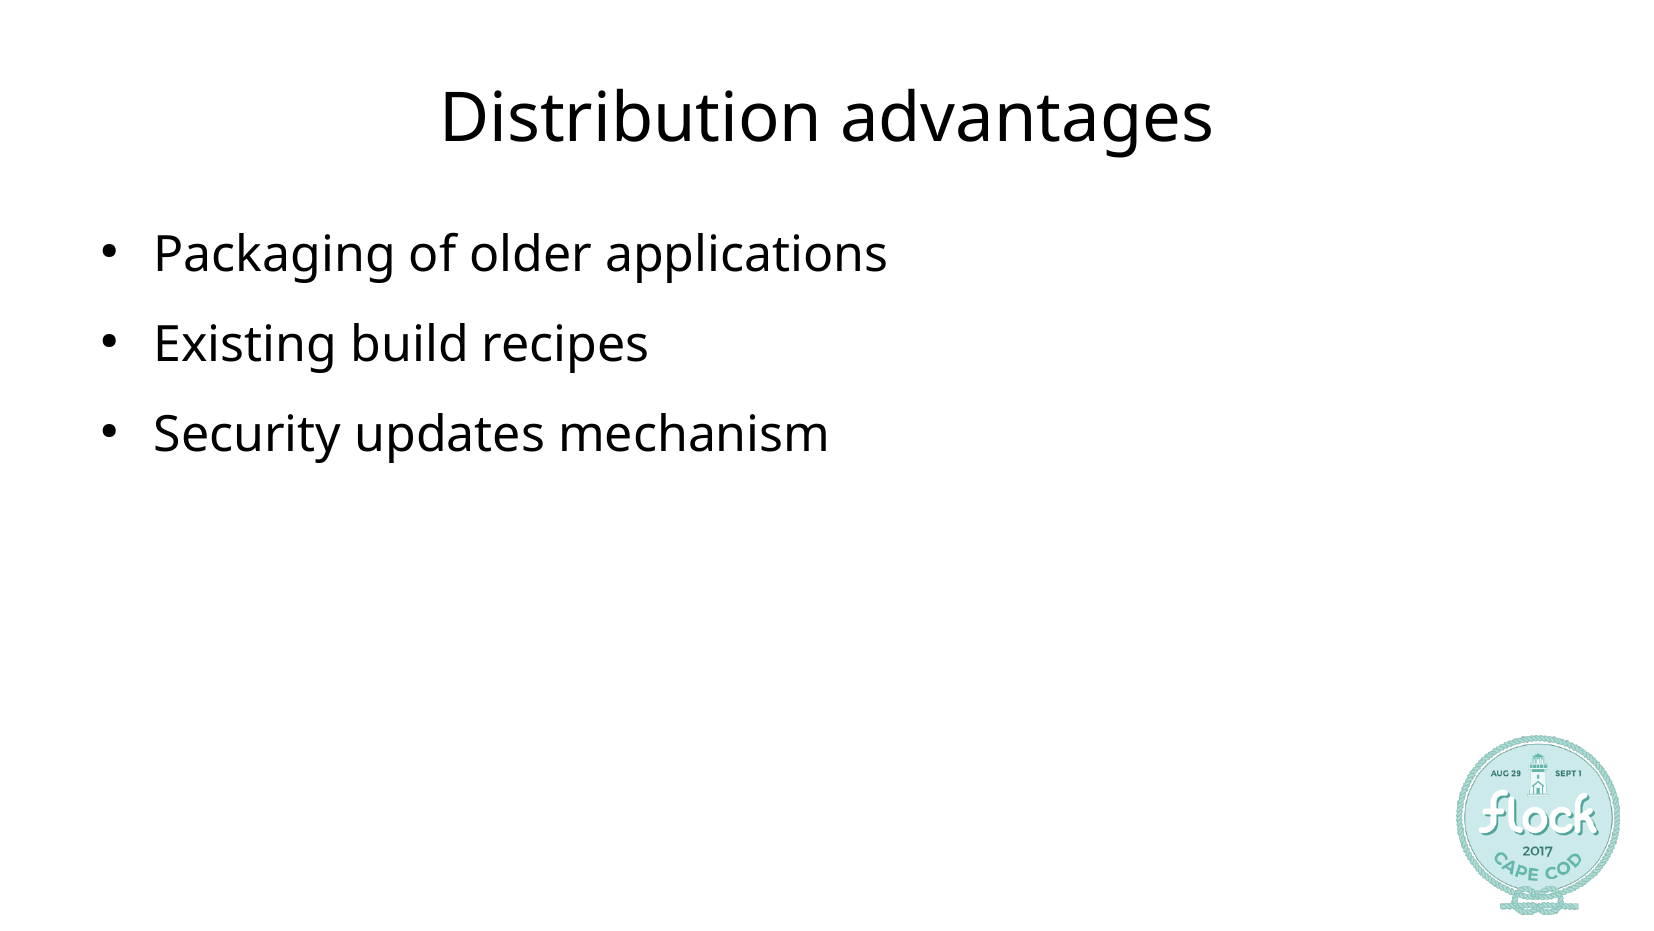

# Distribution advantages
Packaging of older applications
Existing build recipes
Security updates mechanism